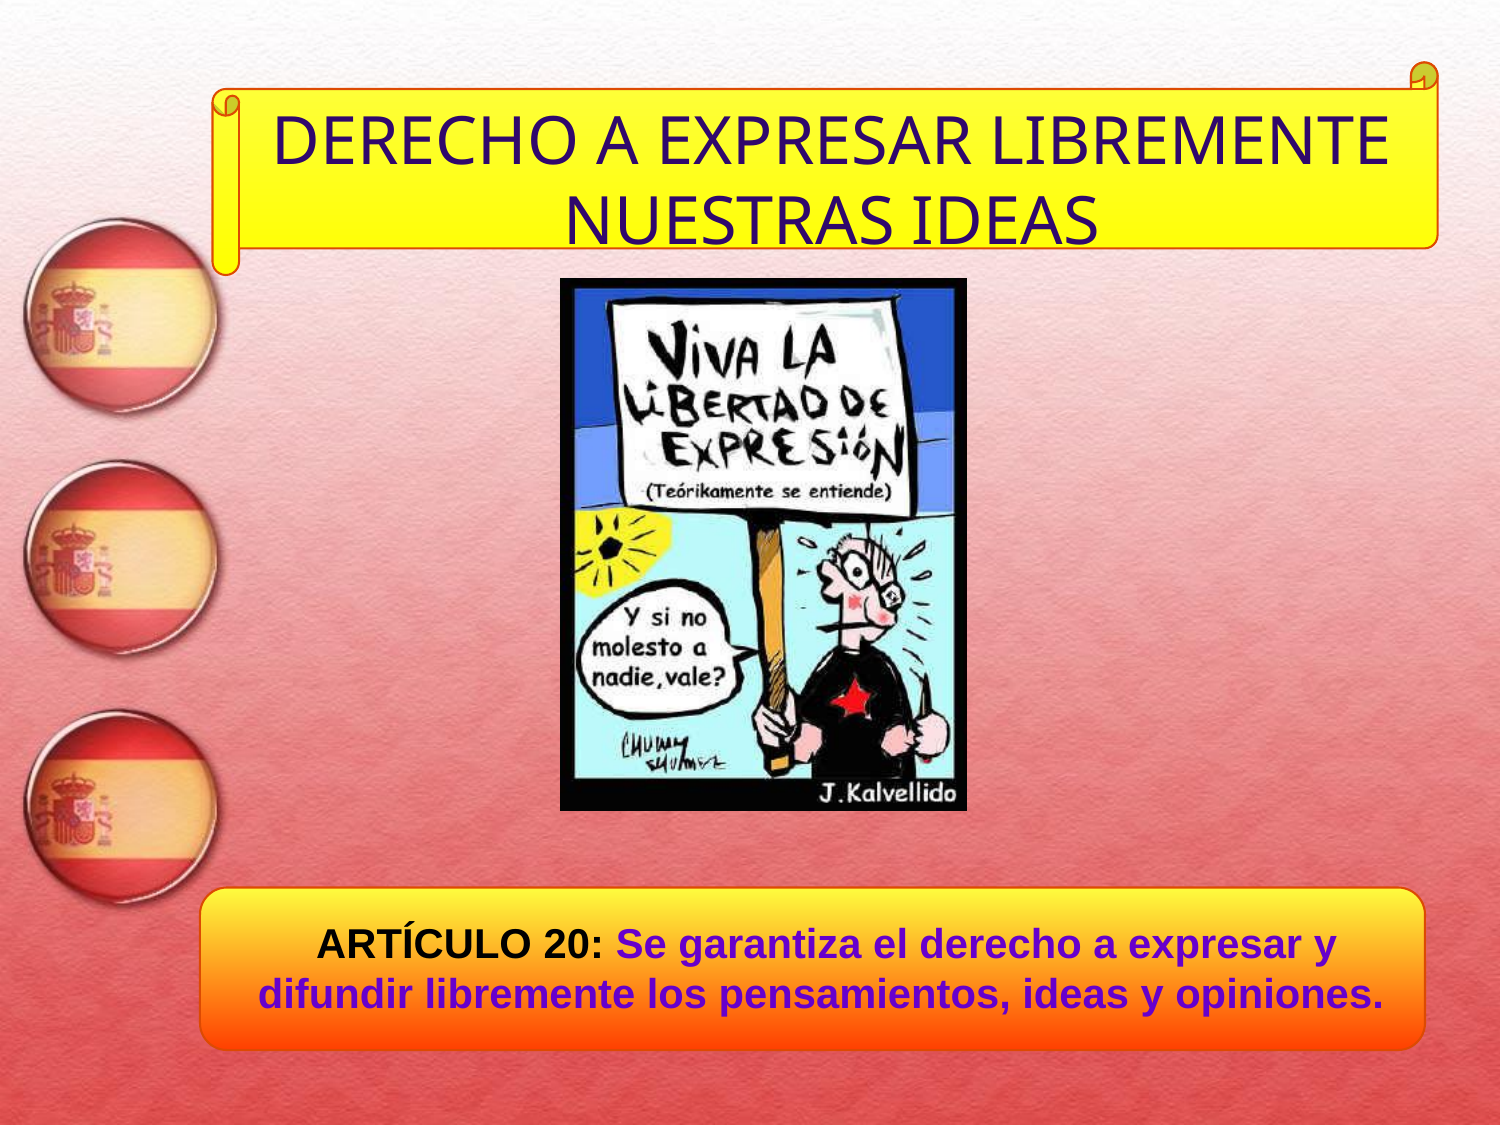

DERECHO A EXPRESAR LIBREMENTE NUESTRAS IDEAS
ARTÍCULO 20: Se garantiza el derecho a expresar y difundir libremente los pensamientos, ideas y opiniones.
30